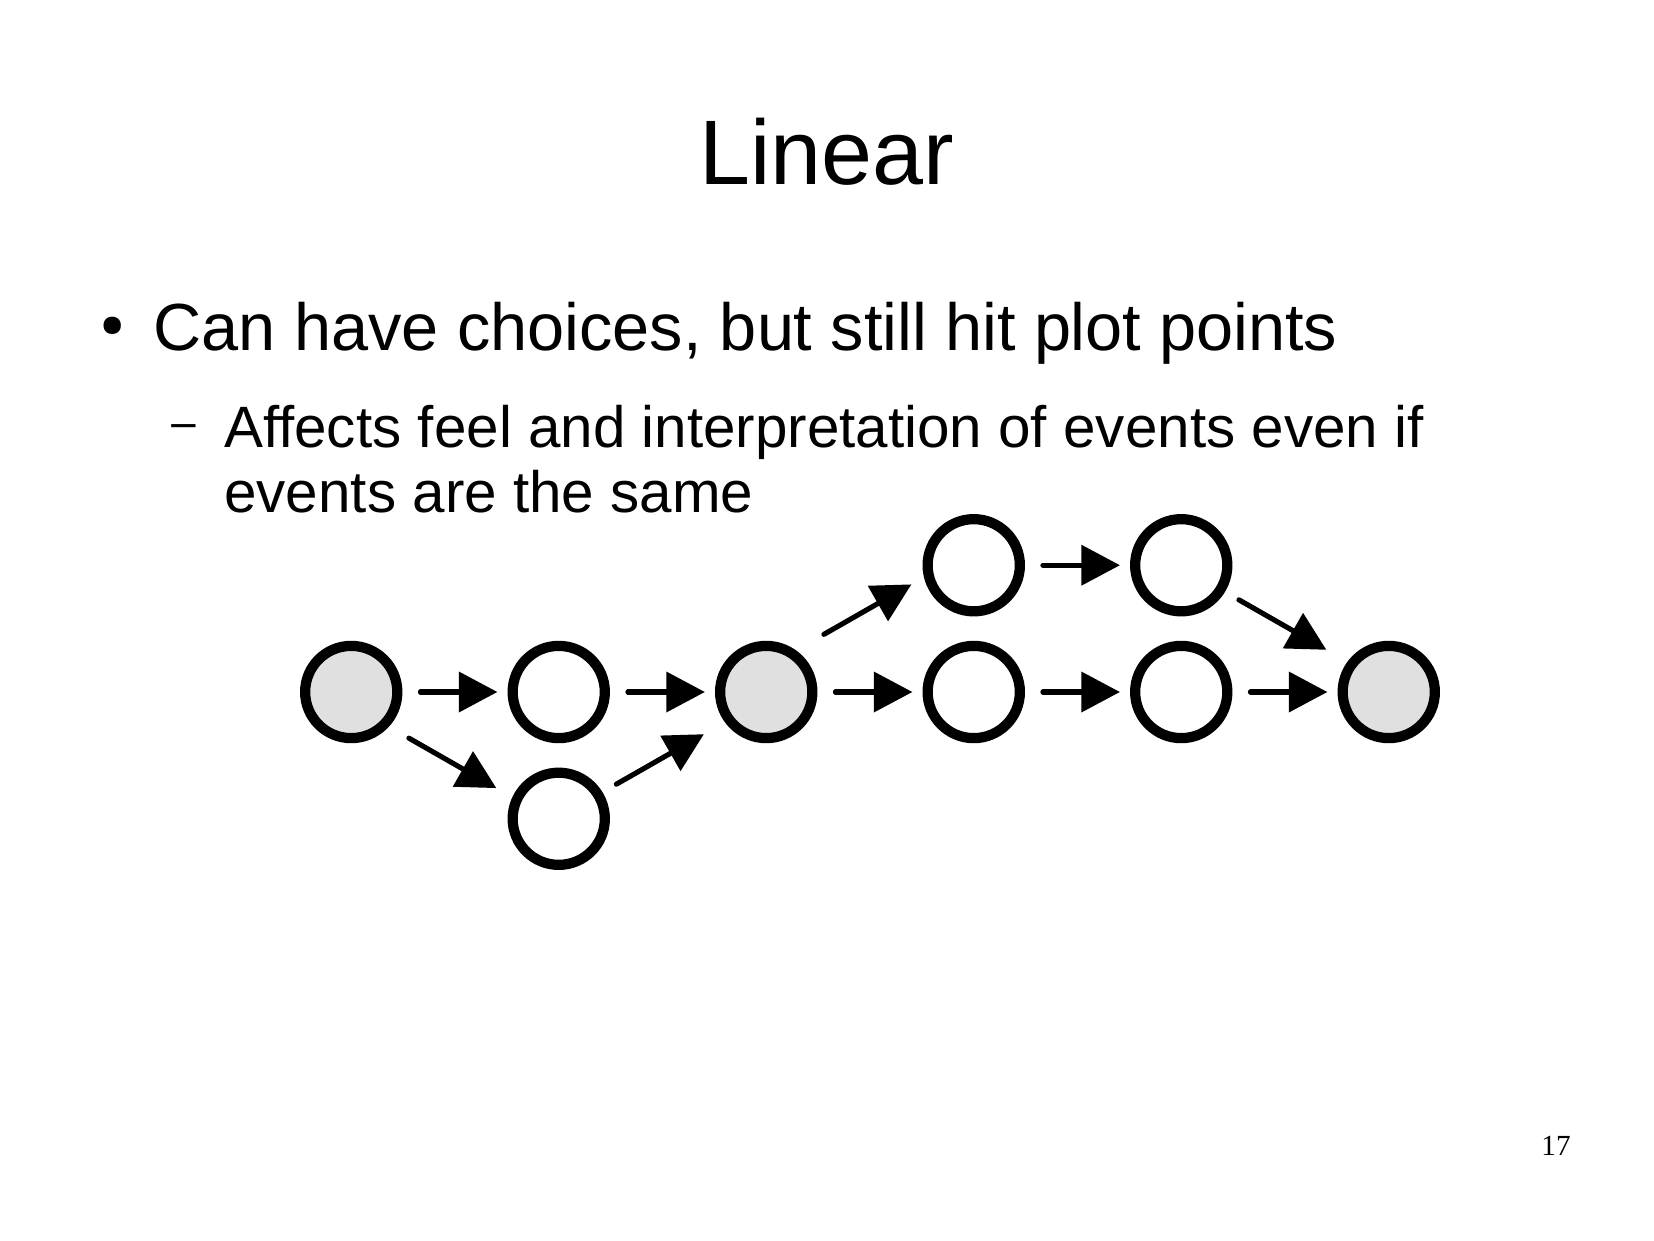

# Linear
Can have choices, but still hit plot points
Affects feel and interpretation of events even if events are the same
17